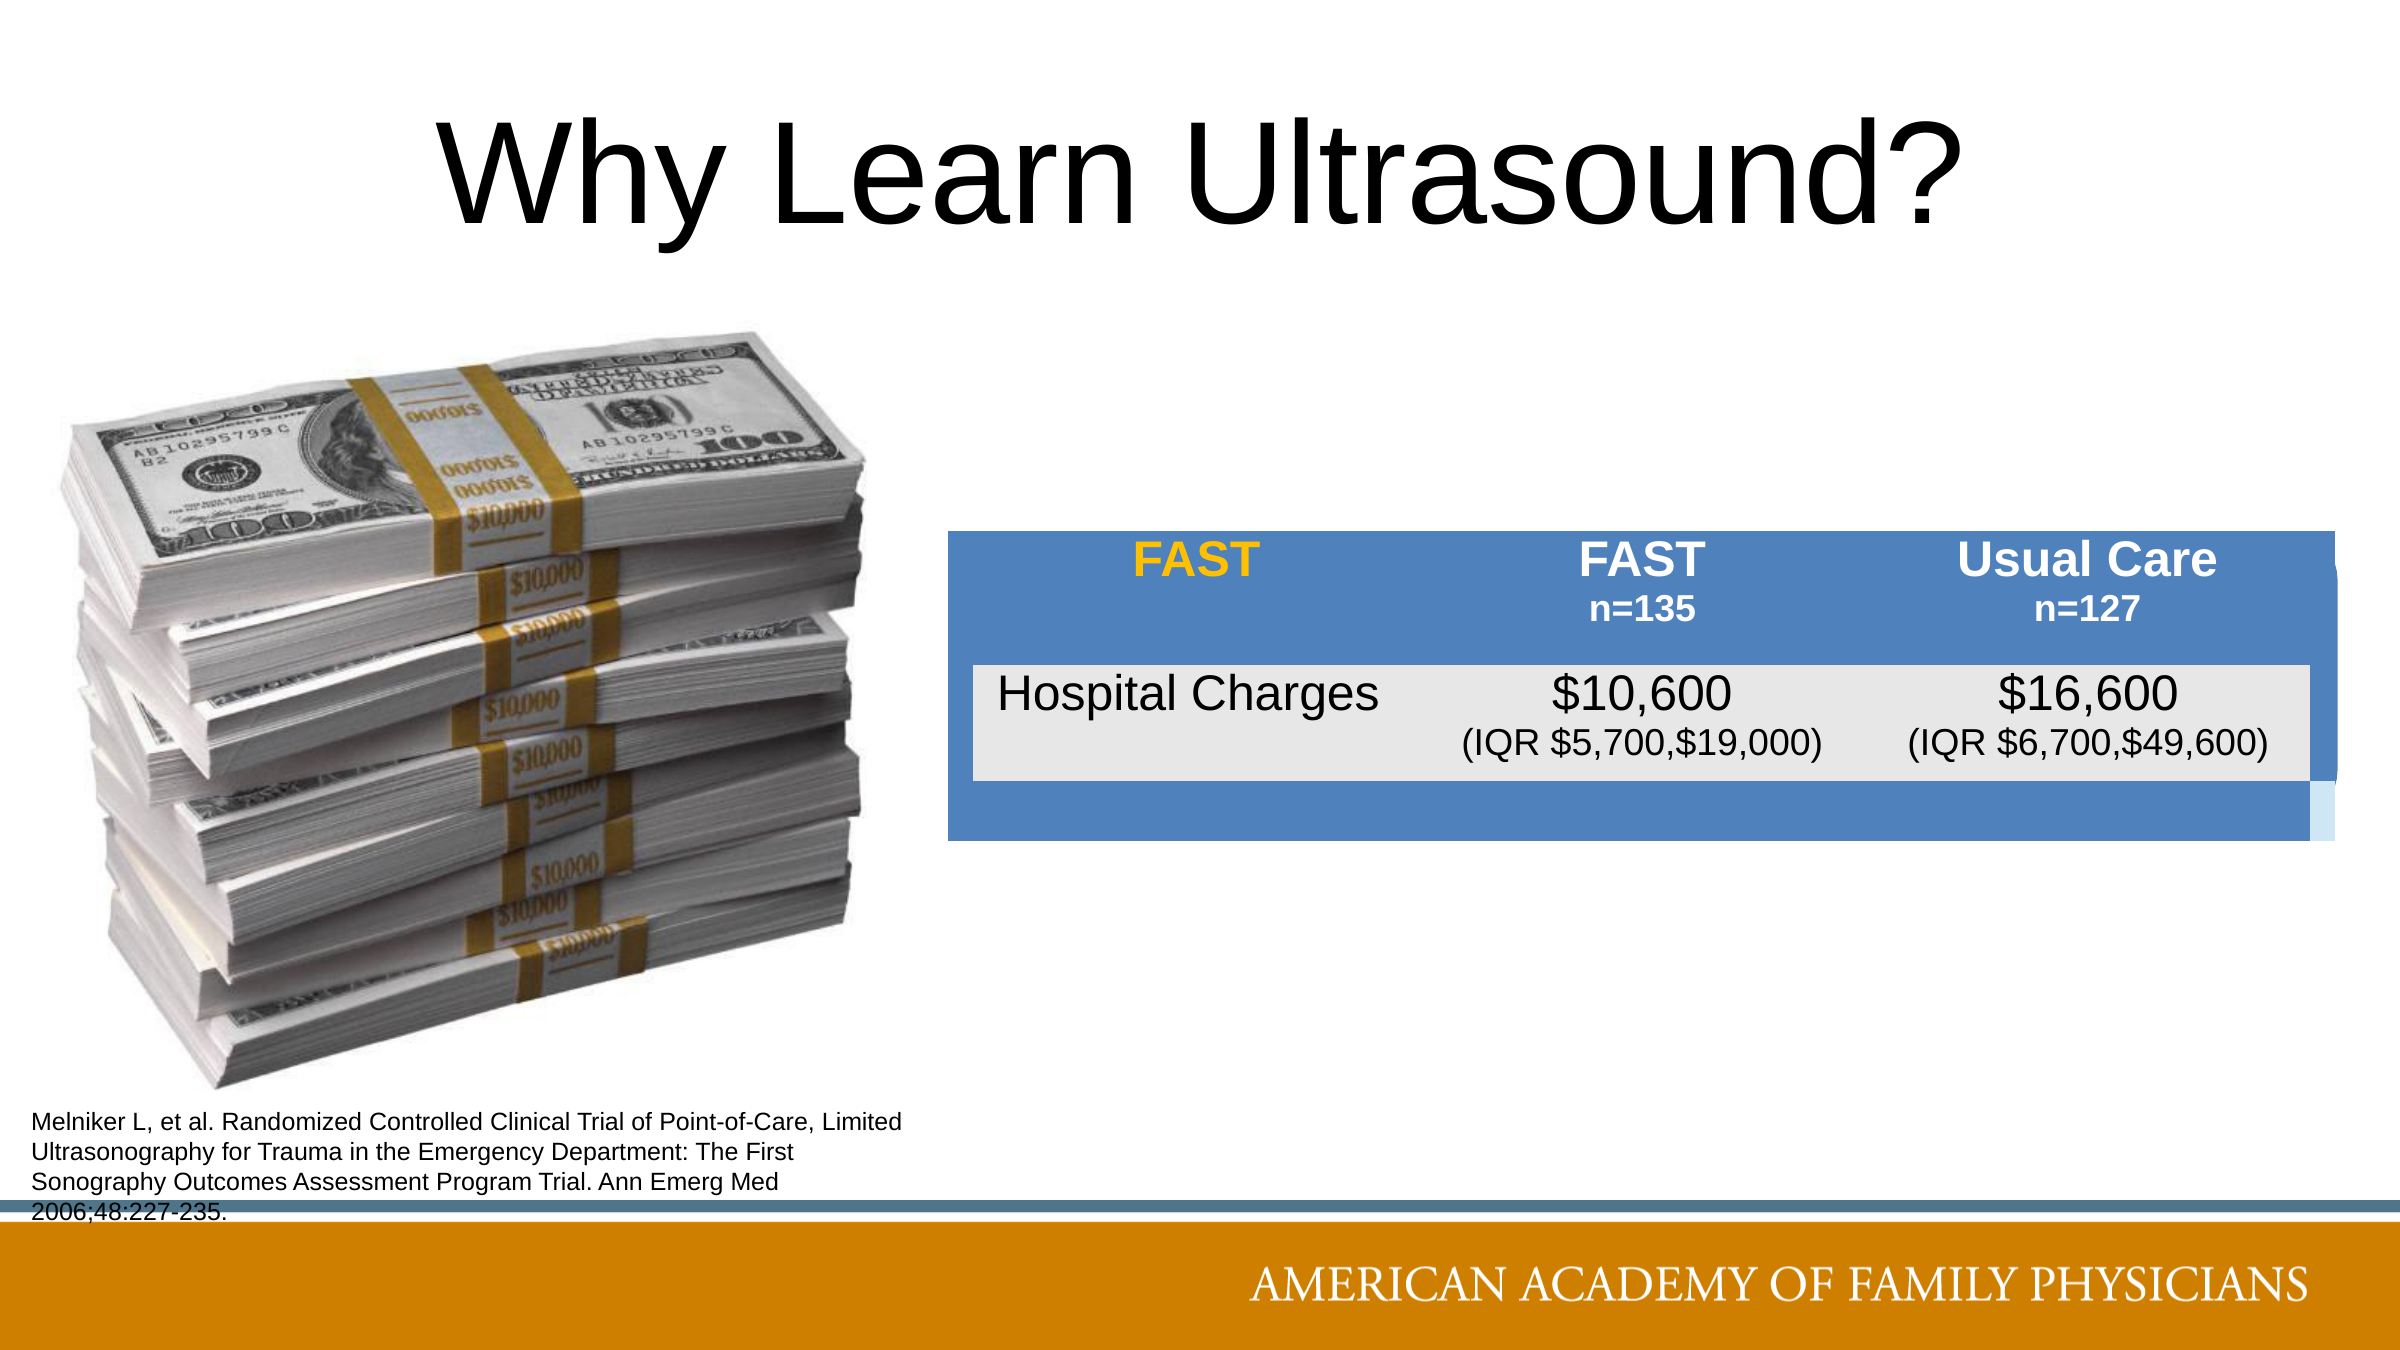

# Why Learn Ultrasound?
| | FAST | FAST n=135 | Usual Care n=127 | |
| --- | --- | --- | --- | --- |
| | Hospital Charges | $10,600 (IQR $5,700,$19,000) | $16,600 (IQR $6,700,$49,600) | |
| | | | | |
Melniker L, et al. Randomized Controlled Clinical Trial of Point-of-Care, Limited Ultrasonography for Trauma in the Emergency Department: The First Sonography Outcomes Assessment Program Trial. Ann Emerg Med 2006;48:227-235.